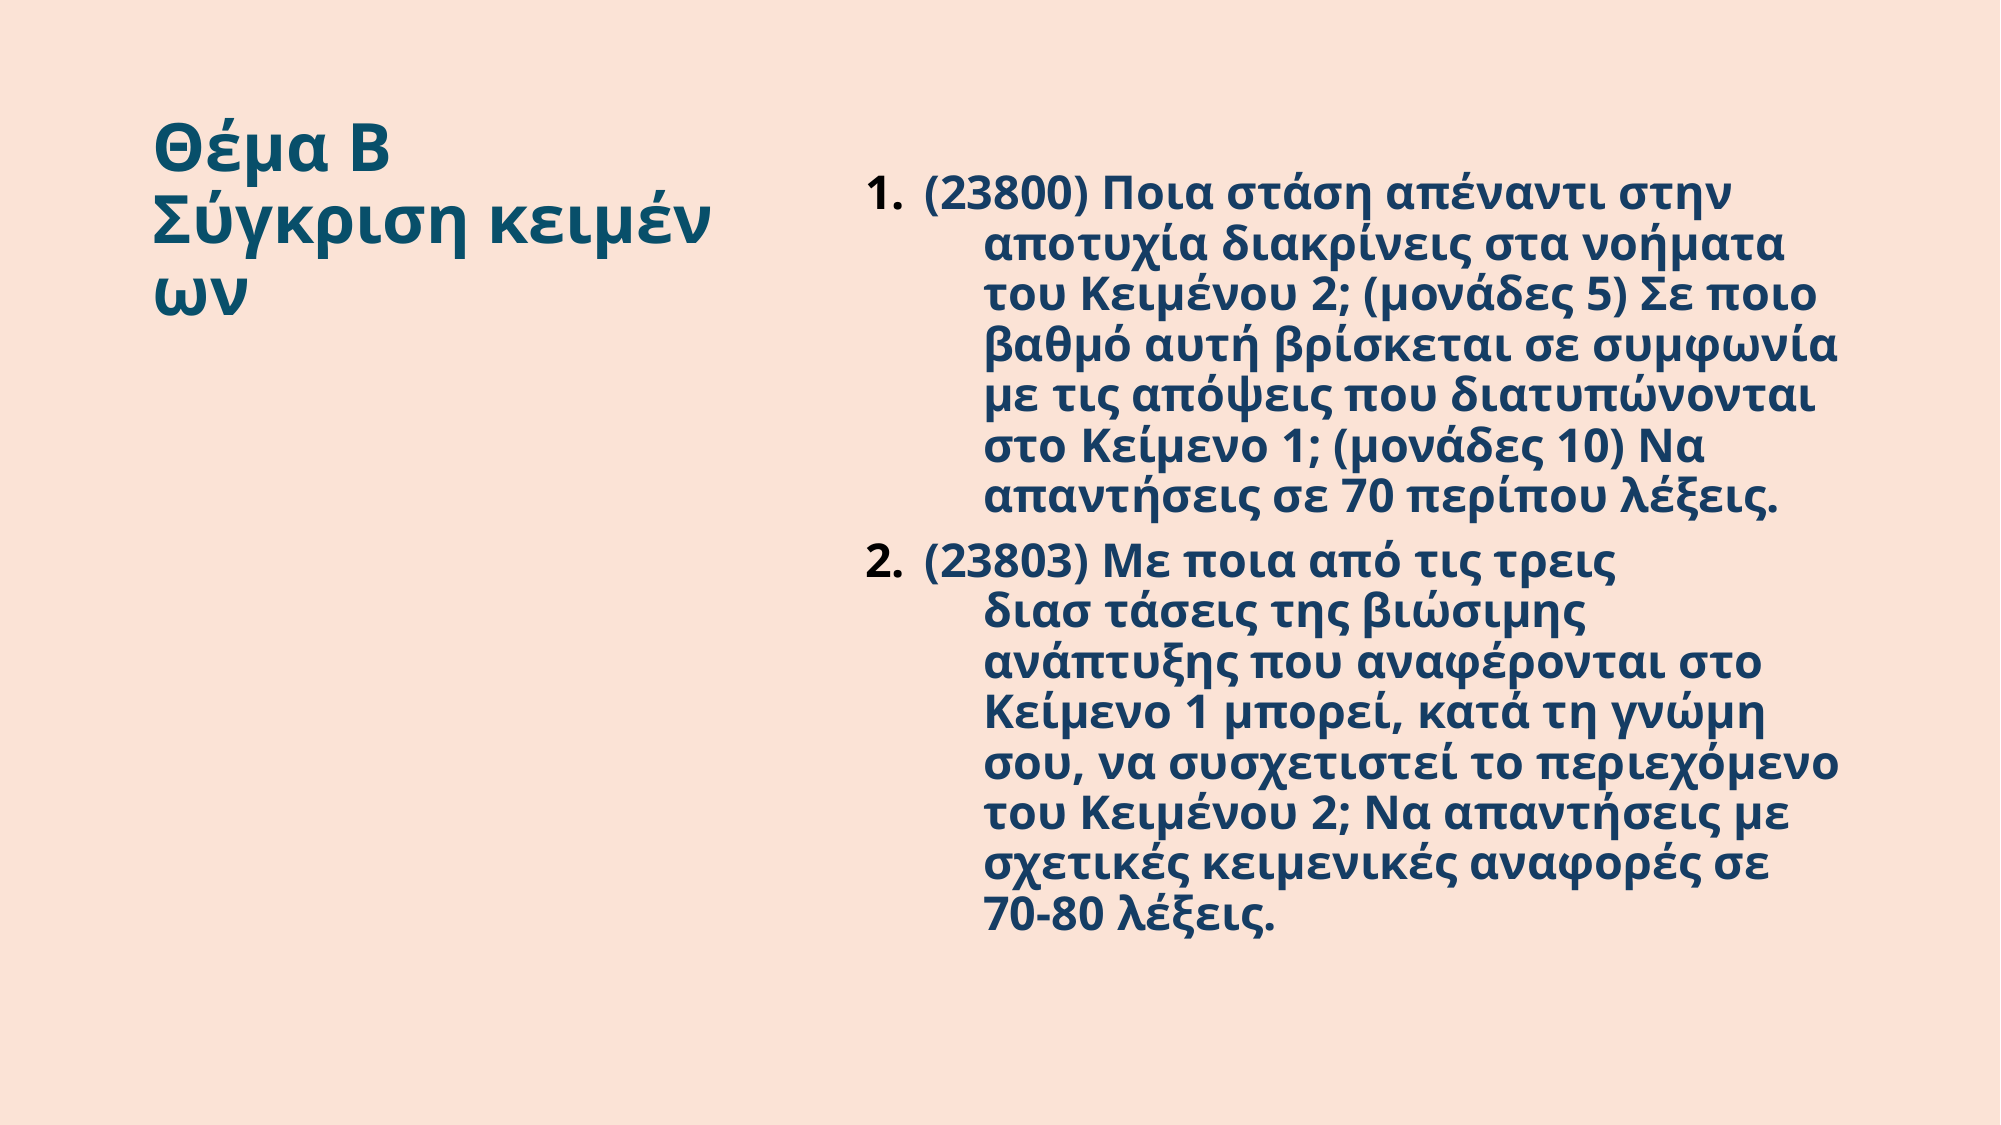

# Θέμα Β Σύγκριση κειμένων​
(23800) Ποια στάση απέναντι στην αποτυχία διακρίνεις στα νοήματα του Κειμένου 2; (μονάδες 5) Σε ποιο βαθμό αυτή βρίσκεται σε συμφωνία με τις απόψεις που διατυπώνονται στο Κείμενο 1; (μονάδες 10) Να απαντήσεις σε 70 περίπου λέξεις.
(23803) Με ποια από τις τρεις διασ τάσεις της βιώσιμης ανάπτυξης που αναφέρονται στο Κείμενο 1 μπορεί, κατά τη γνώμη σου, να συσχετιστεί το περιεχόμενο του Κειμένου 2; Να απαντήσεις με σχετικές κειμενικές αναφορές σε 70-80 λέξεις.